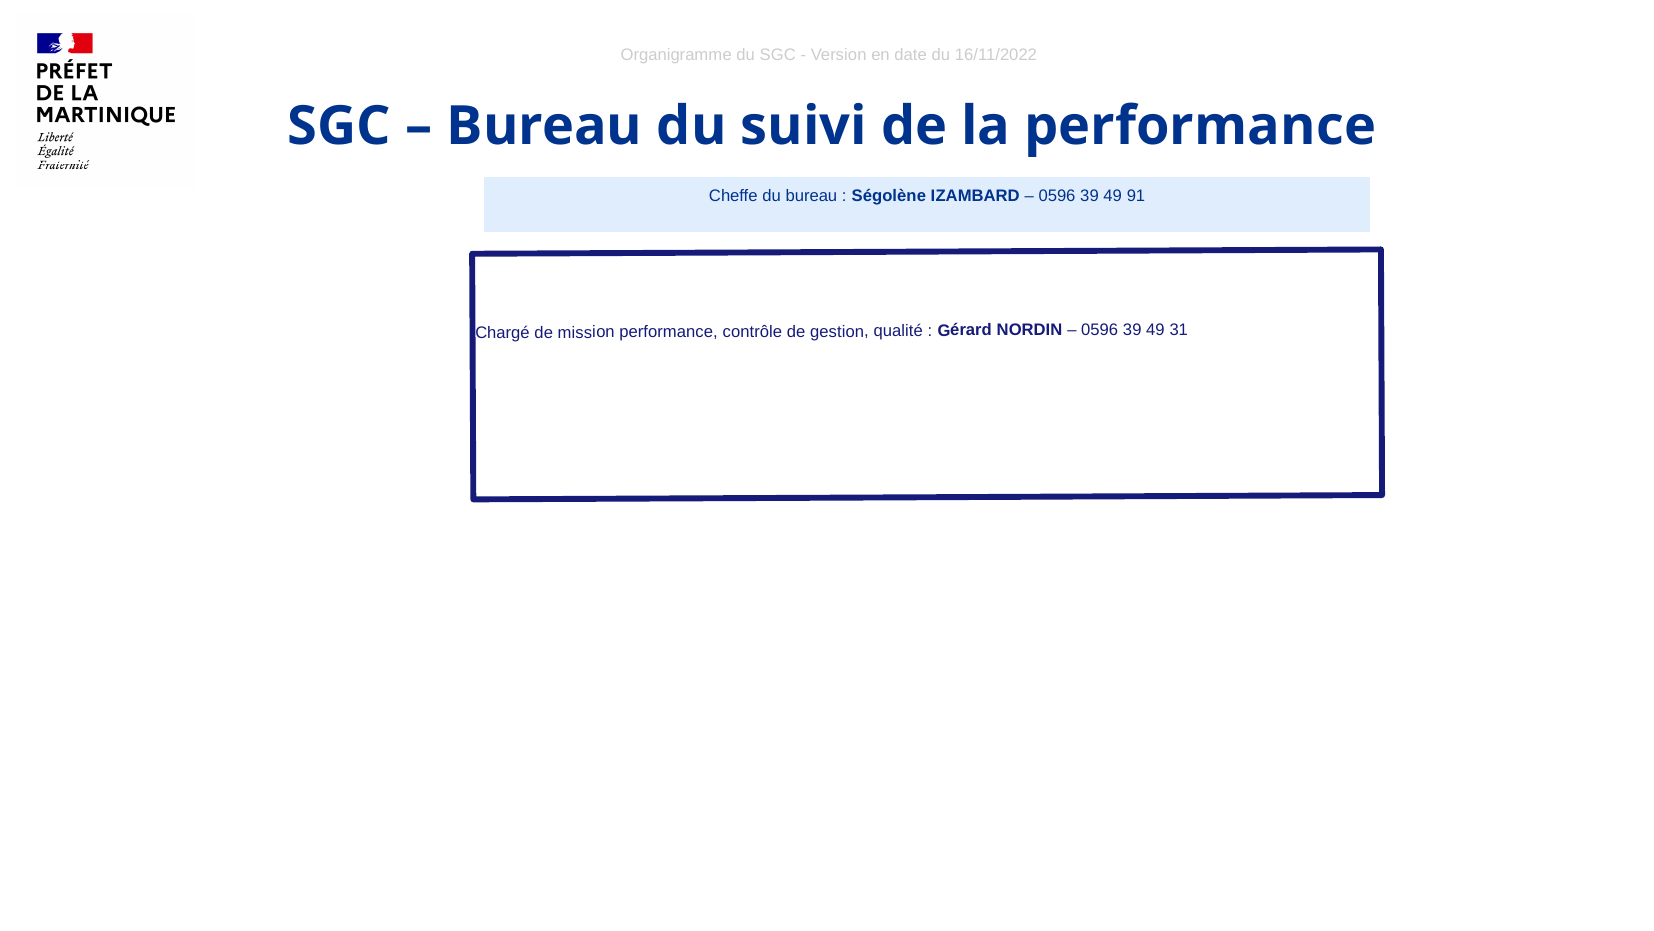

Organigramme du SGC - Version en date du 16/11/2022
SGC – Bureau du suivi de la performance
Cheffe du bureau : Ségolène IZAMBARD – 0596 39 49 91
Chargé de mission performance, contrôle de gestion, qualité : Gérard NORDIN – 0596 39 49 31